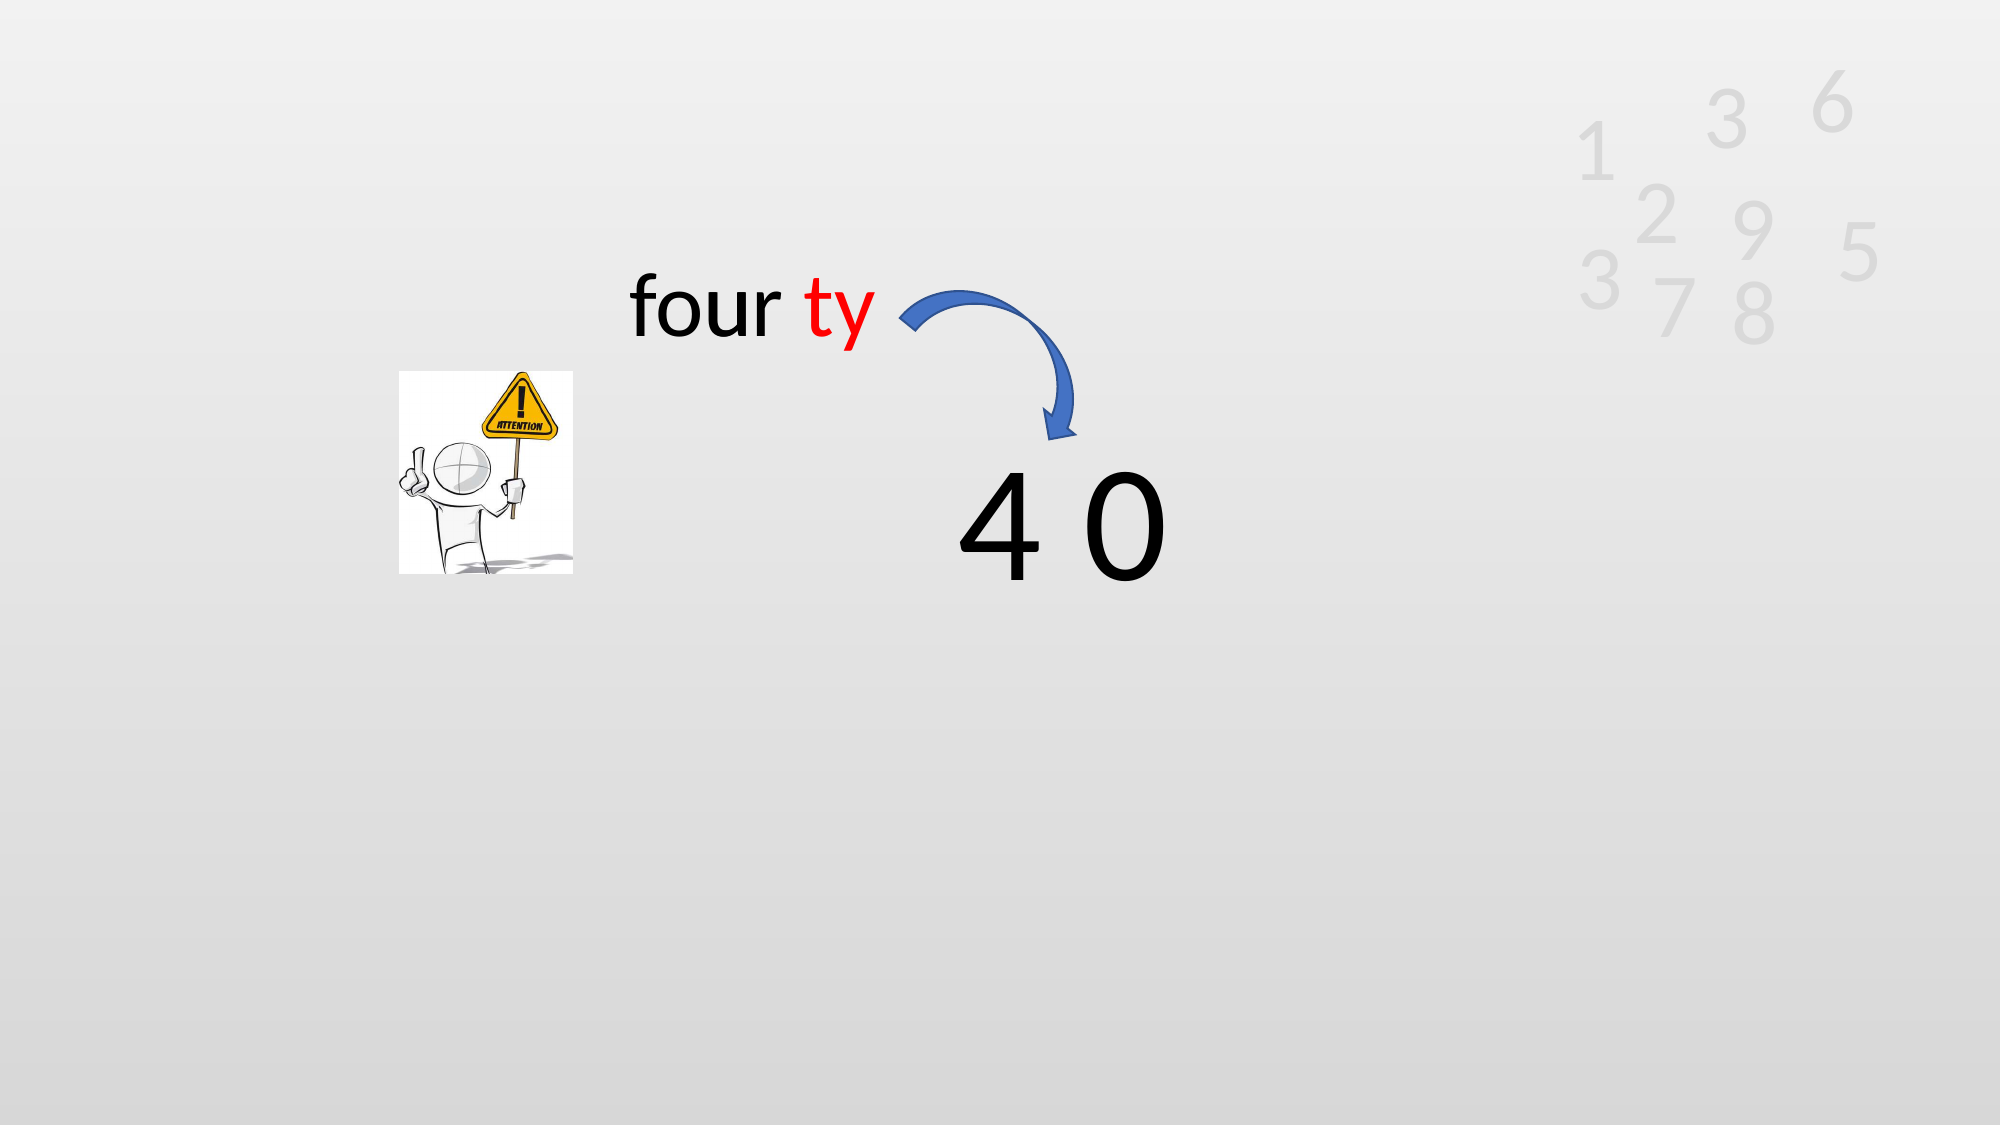

6
3
1
2
9
5
3
four
u
ty
7
8
4
0